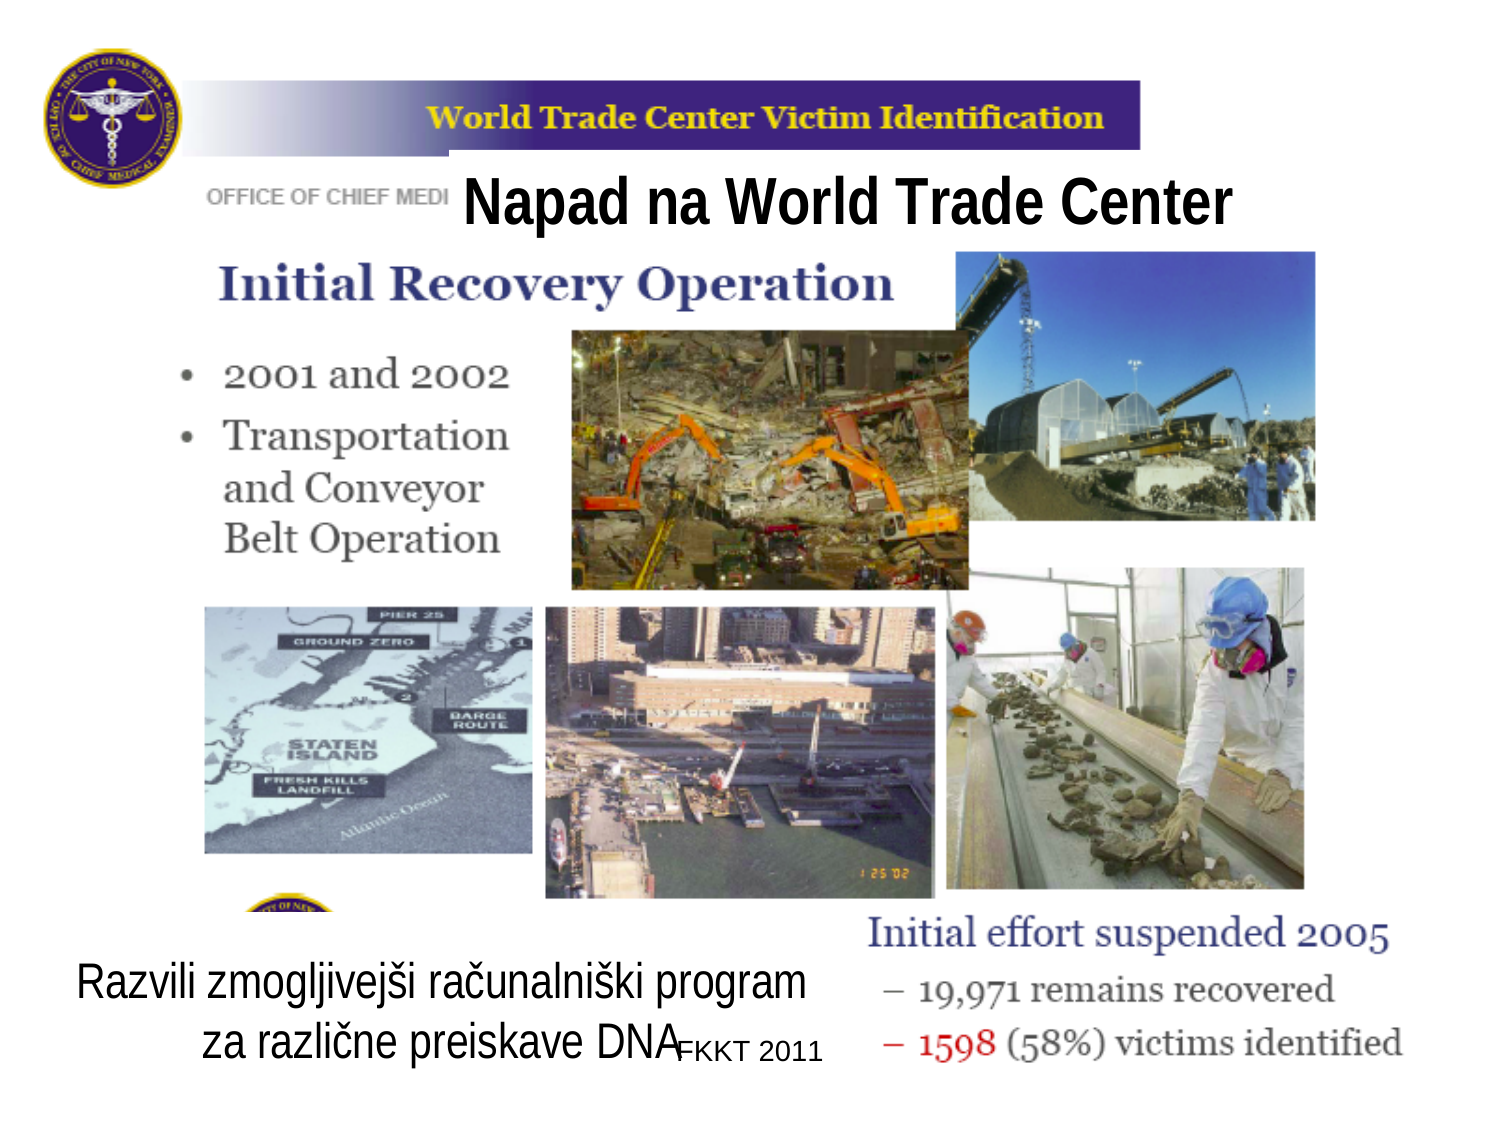

Napad na World Trade Center
Razvili zmogljivejši računalniški program
za različne preiskave DNA
FKKT 2011